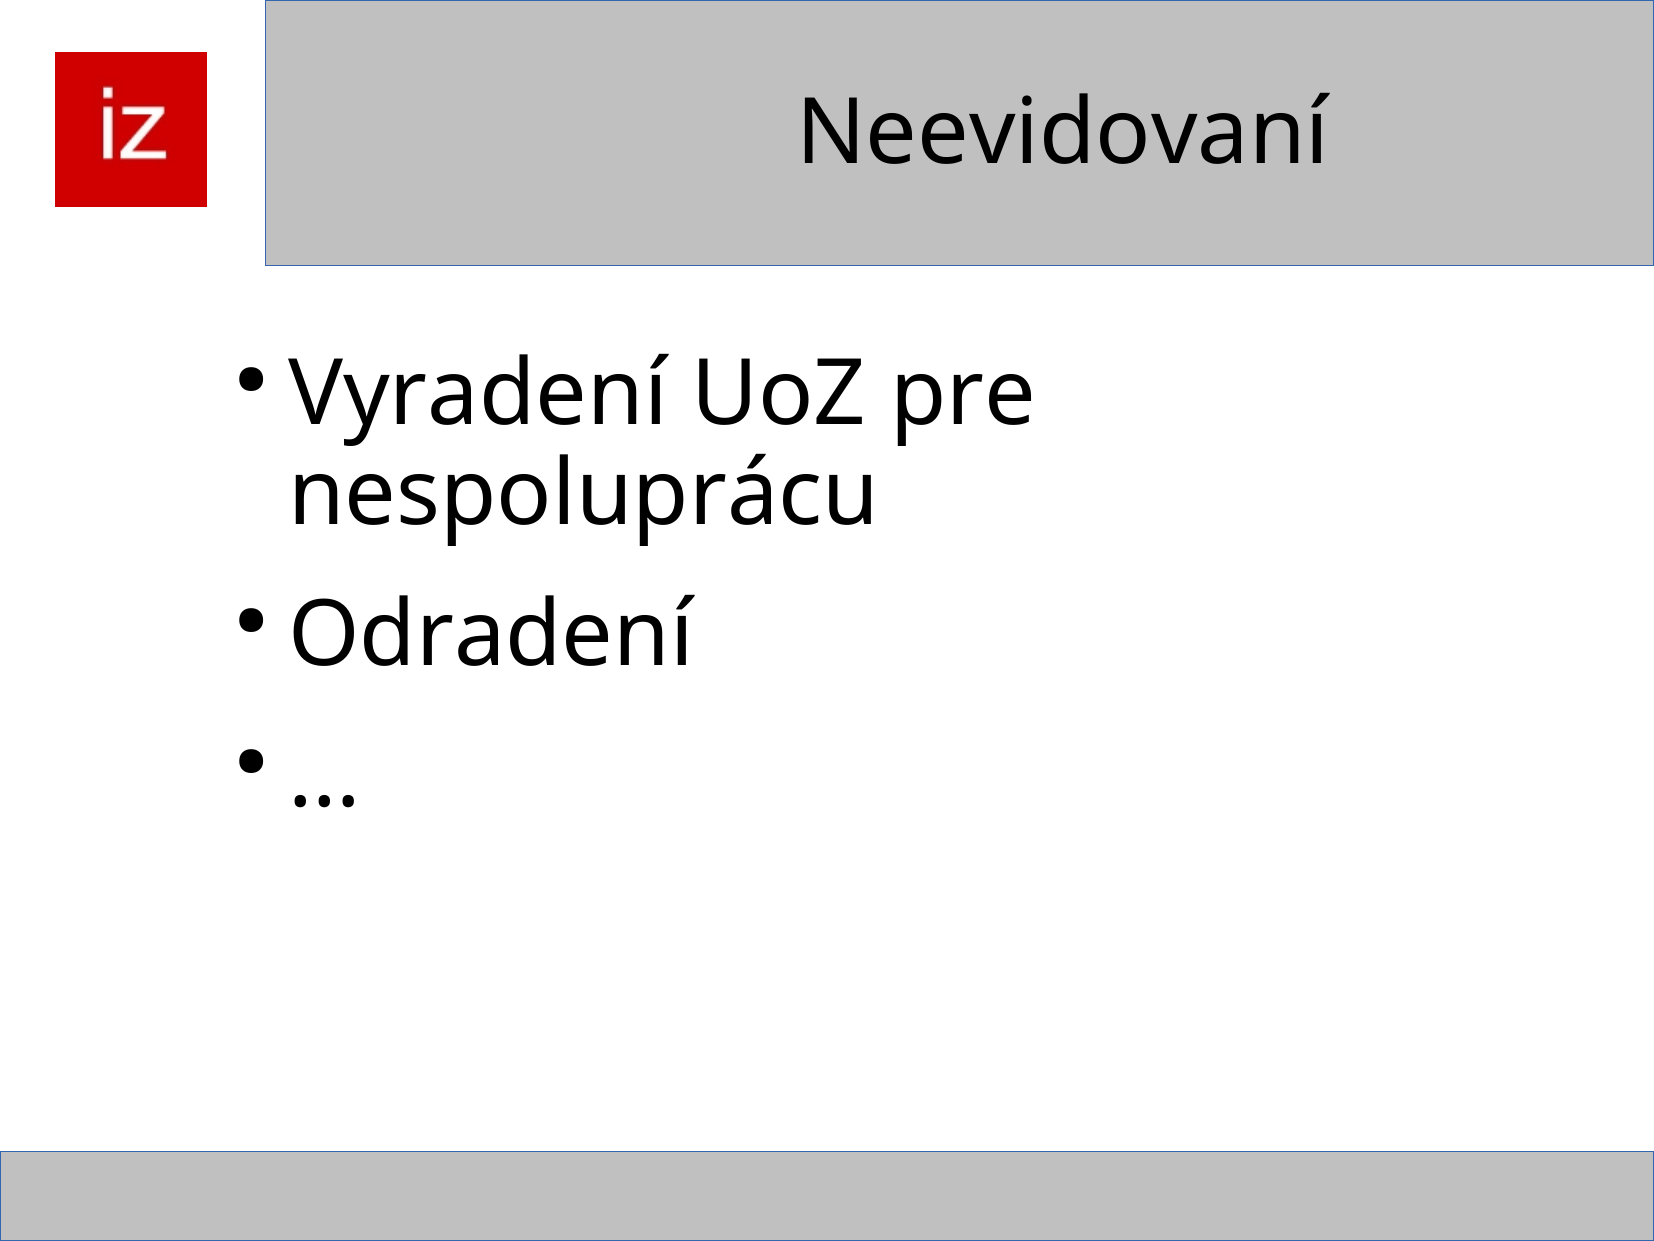

# Neevidovaní
Vyradení UoZ pre nespoluprácu
Odradení
…